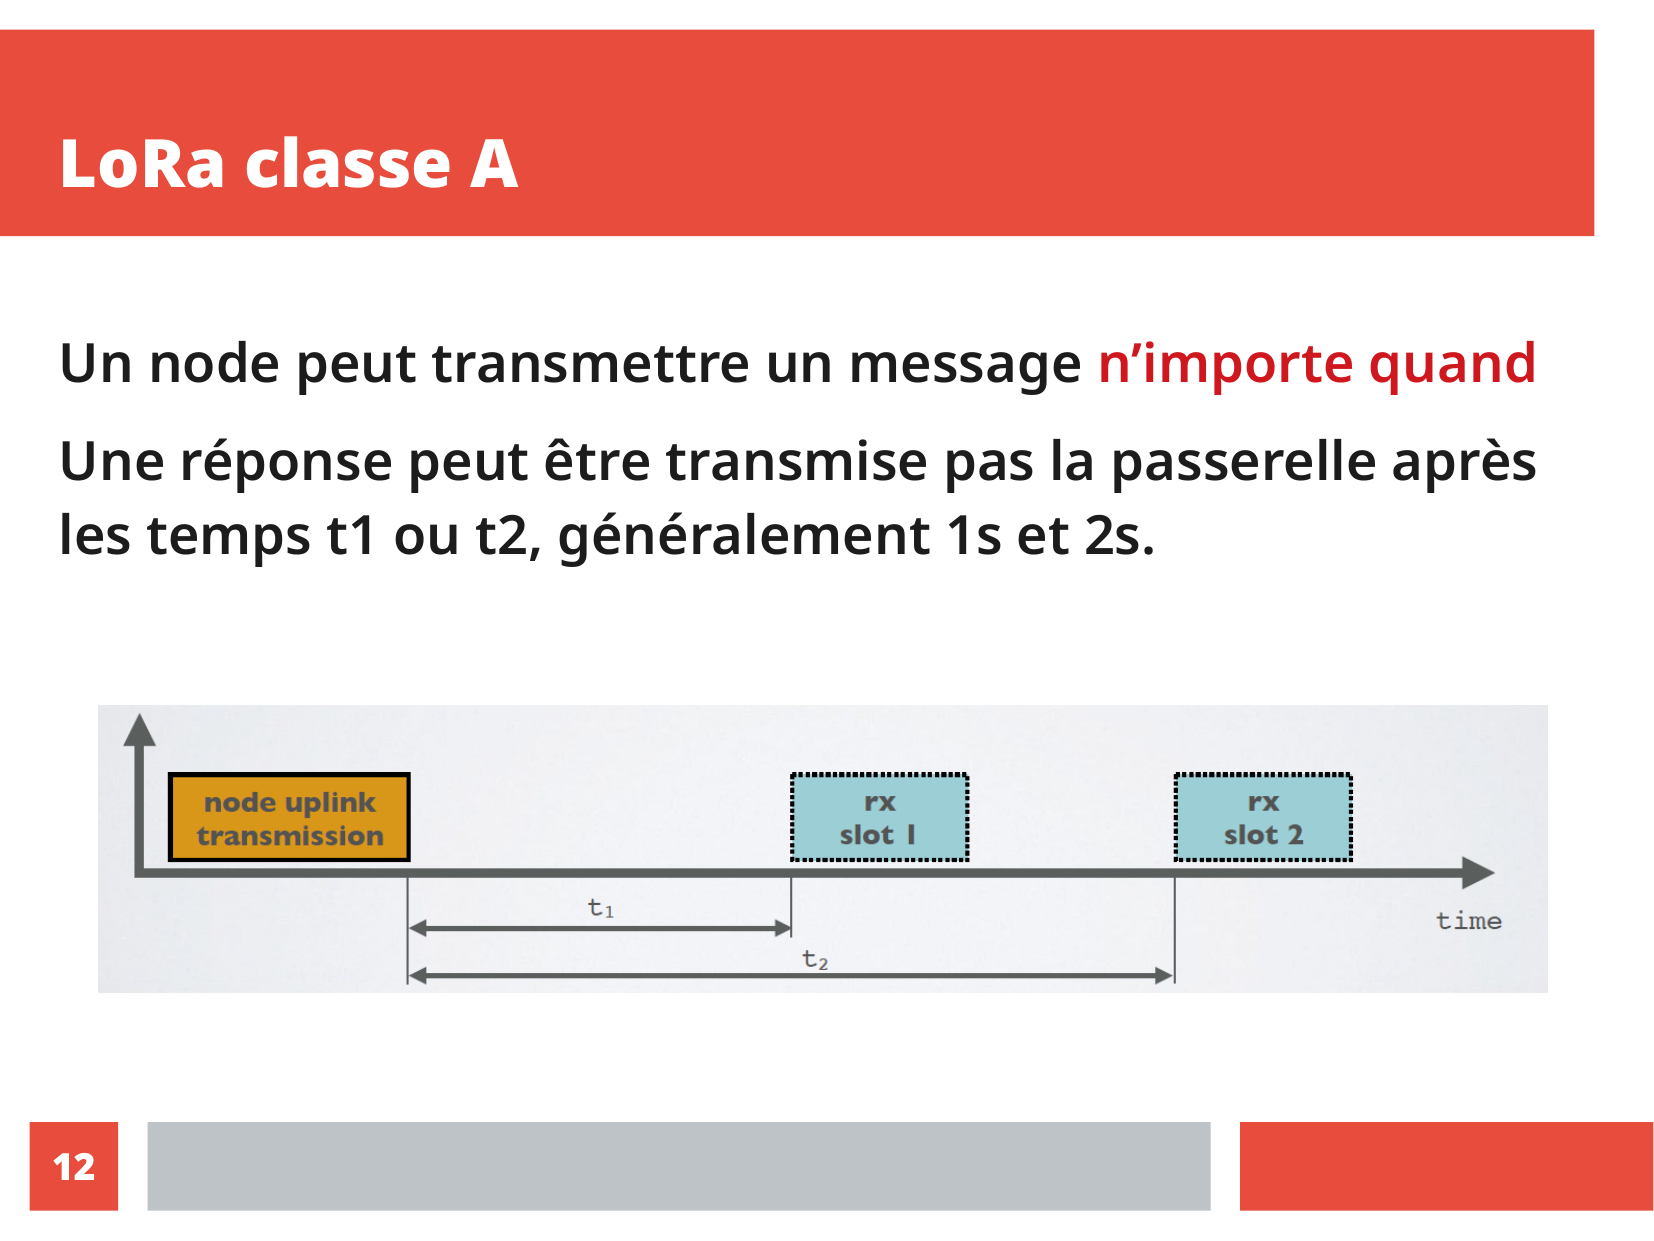

# LoRa classe A
Un node peut transmettre un message n’importe quand
Une réponse peut être transmise pas la passerelle après les temps t1 ou t2, généralement 1s et 2s.
12